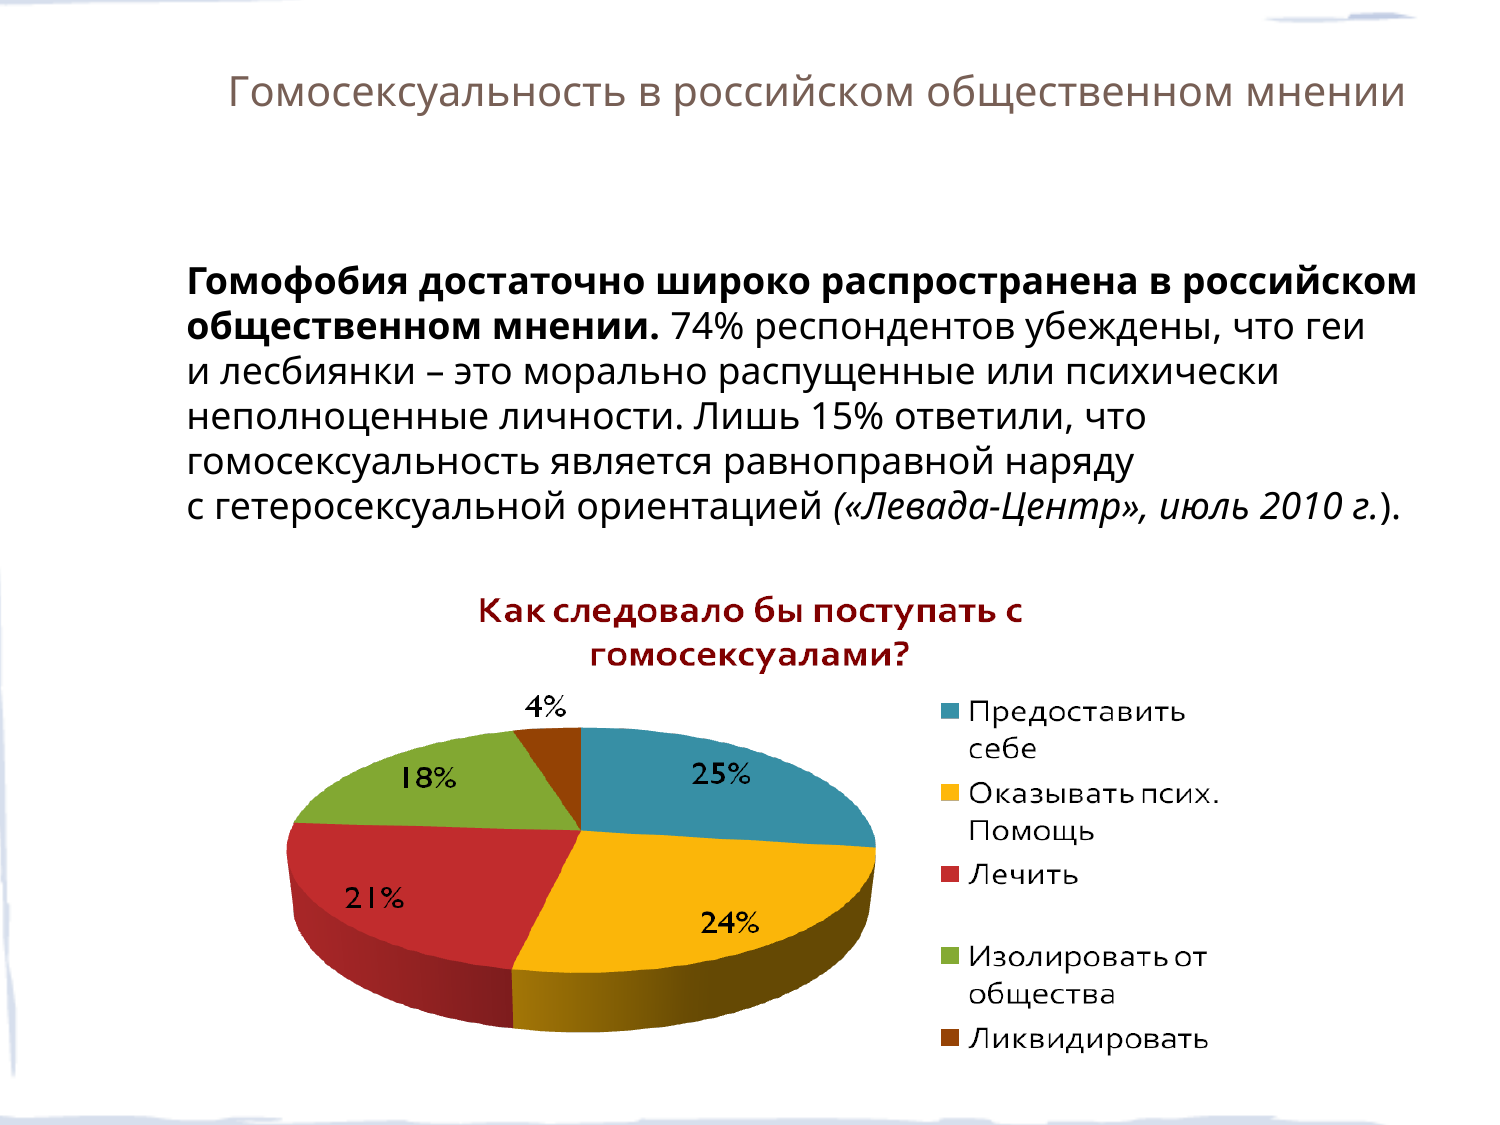

# Гомосексуальность в российском общественном мнении
Гомофобия достаточно широко распространена в российском
общественном мнении. 74% респондентов убеждены, что геи и лесбиянки – это морально распущенные или психически неполноценные личности. Лишь 15% ответили, что гомосексуальность является равноправной наряду с гетеросексуальной ориентацией («Левада-Центр», июль 2010 г.).